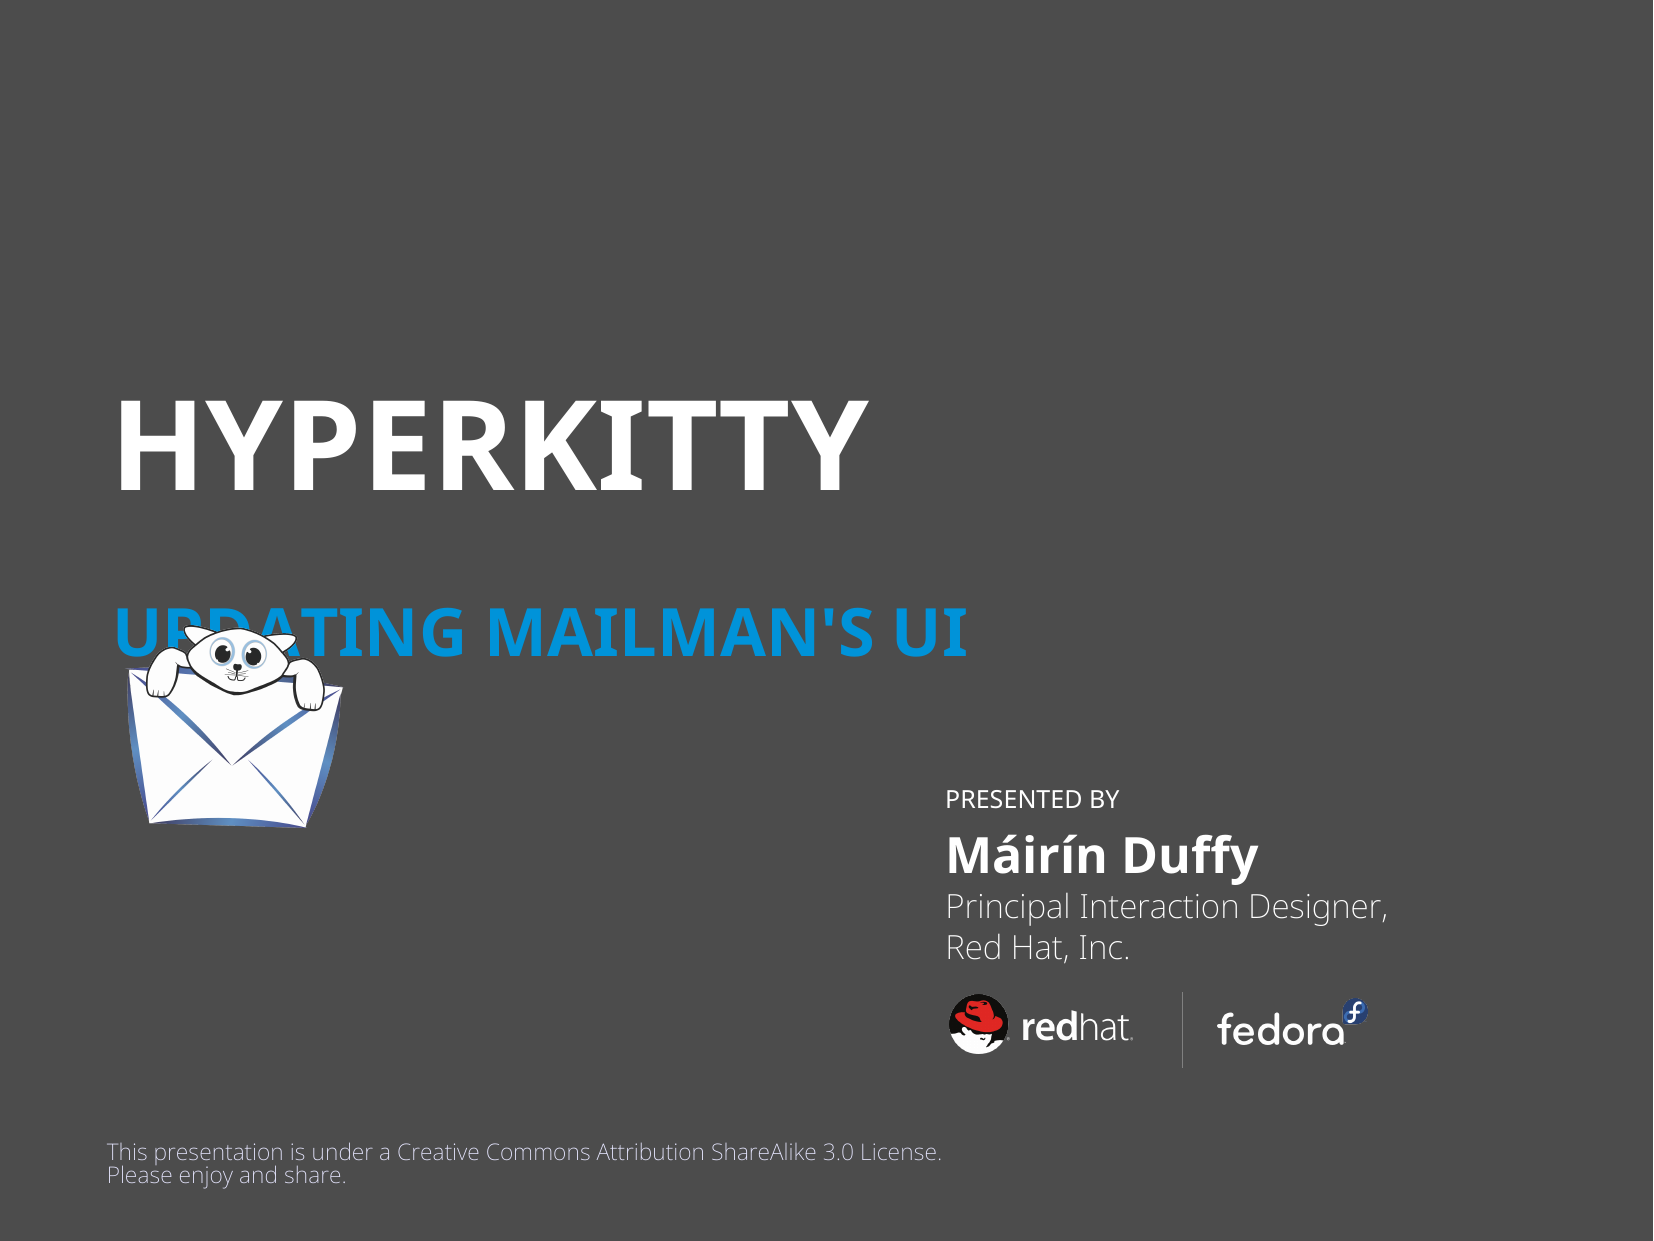

# UPDATING MAILMAN'S UI
HYPERKITTY
PRESENTED BY
Máirín Duffy
Principal Interaction Designer,
Red Hat, Inc.
This presentation is under a Creative Commons Attribution ShareAlike 3.0 License.
Please enjoy and share.